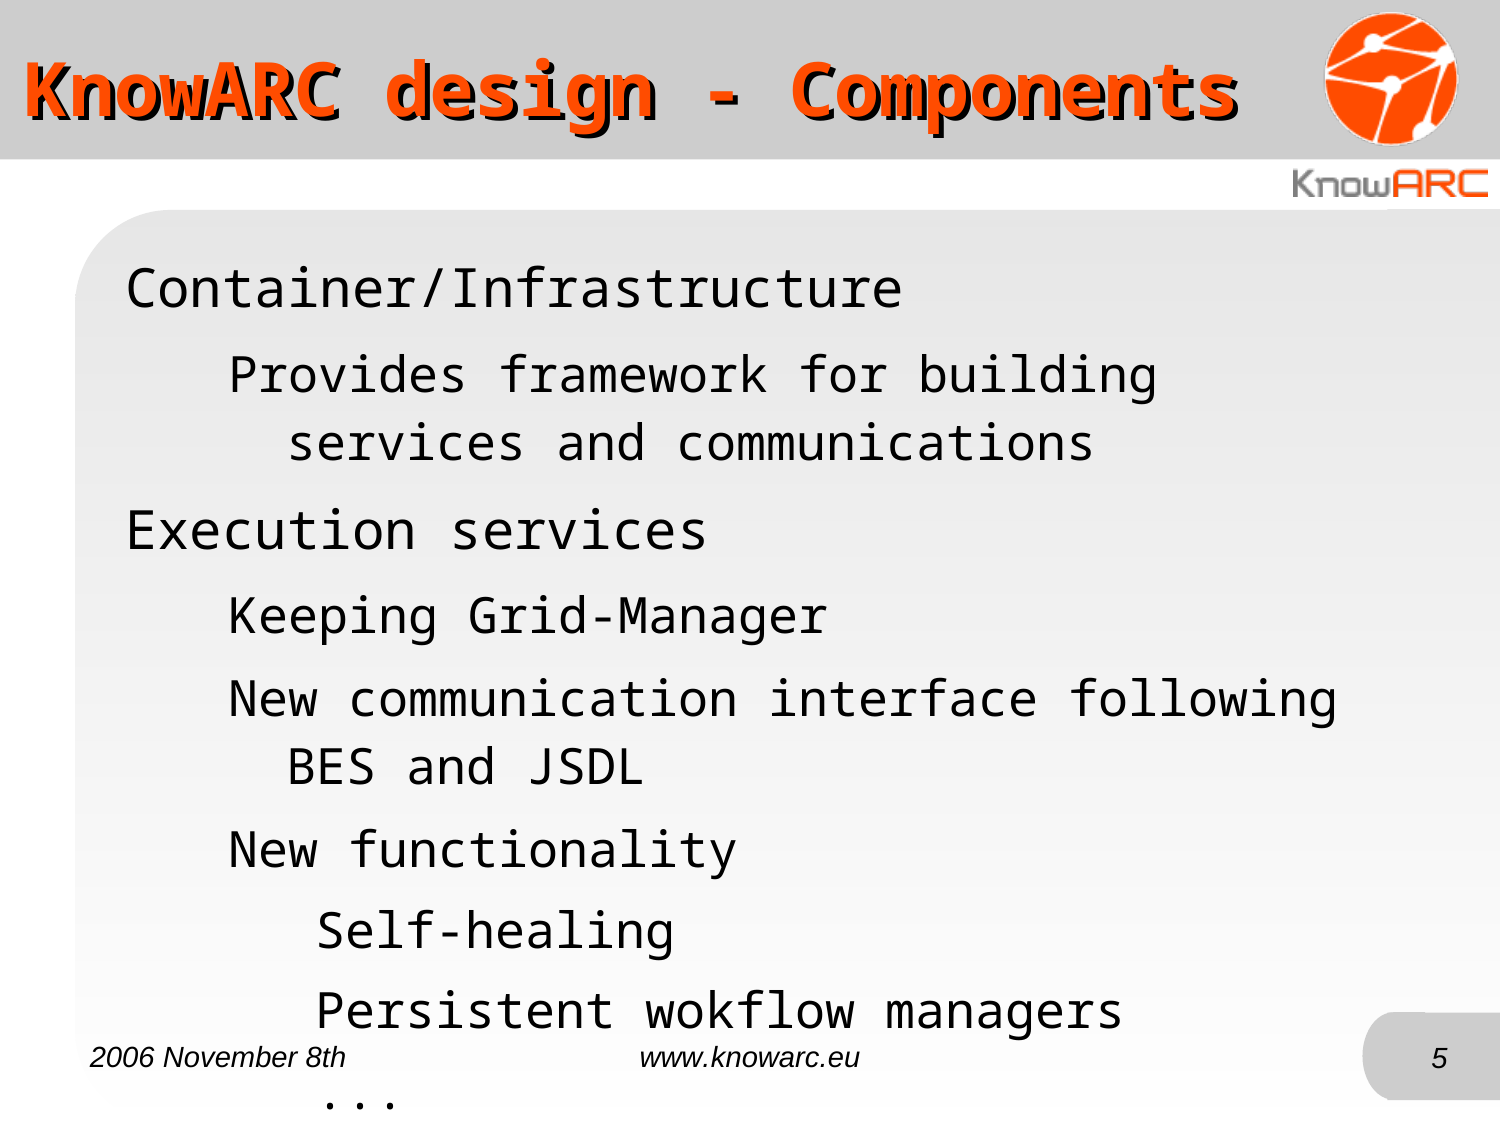

# KnowARC design - Components
Container/Infrastructure
Provides framework for building services and communications
Execution services
Keeping Grid-Manager
New communication interface following BES and JSDL
New functionality
Self-healing
Persistent wokflow managers
...
www.knowarc.eu
5